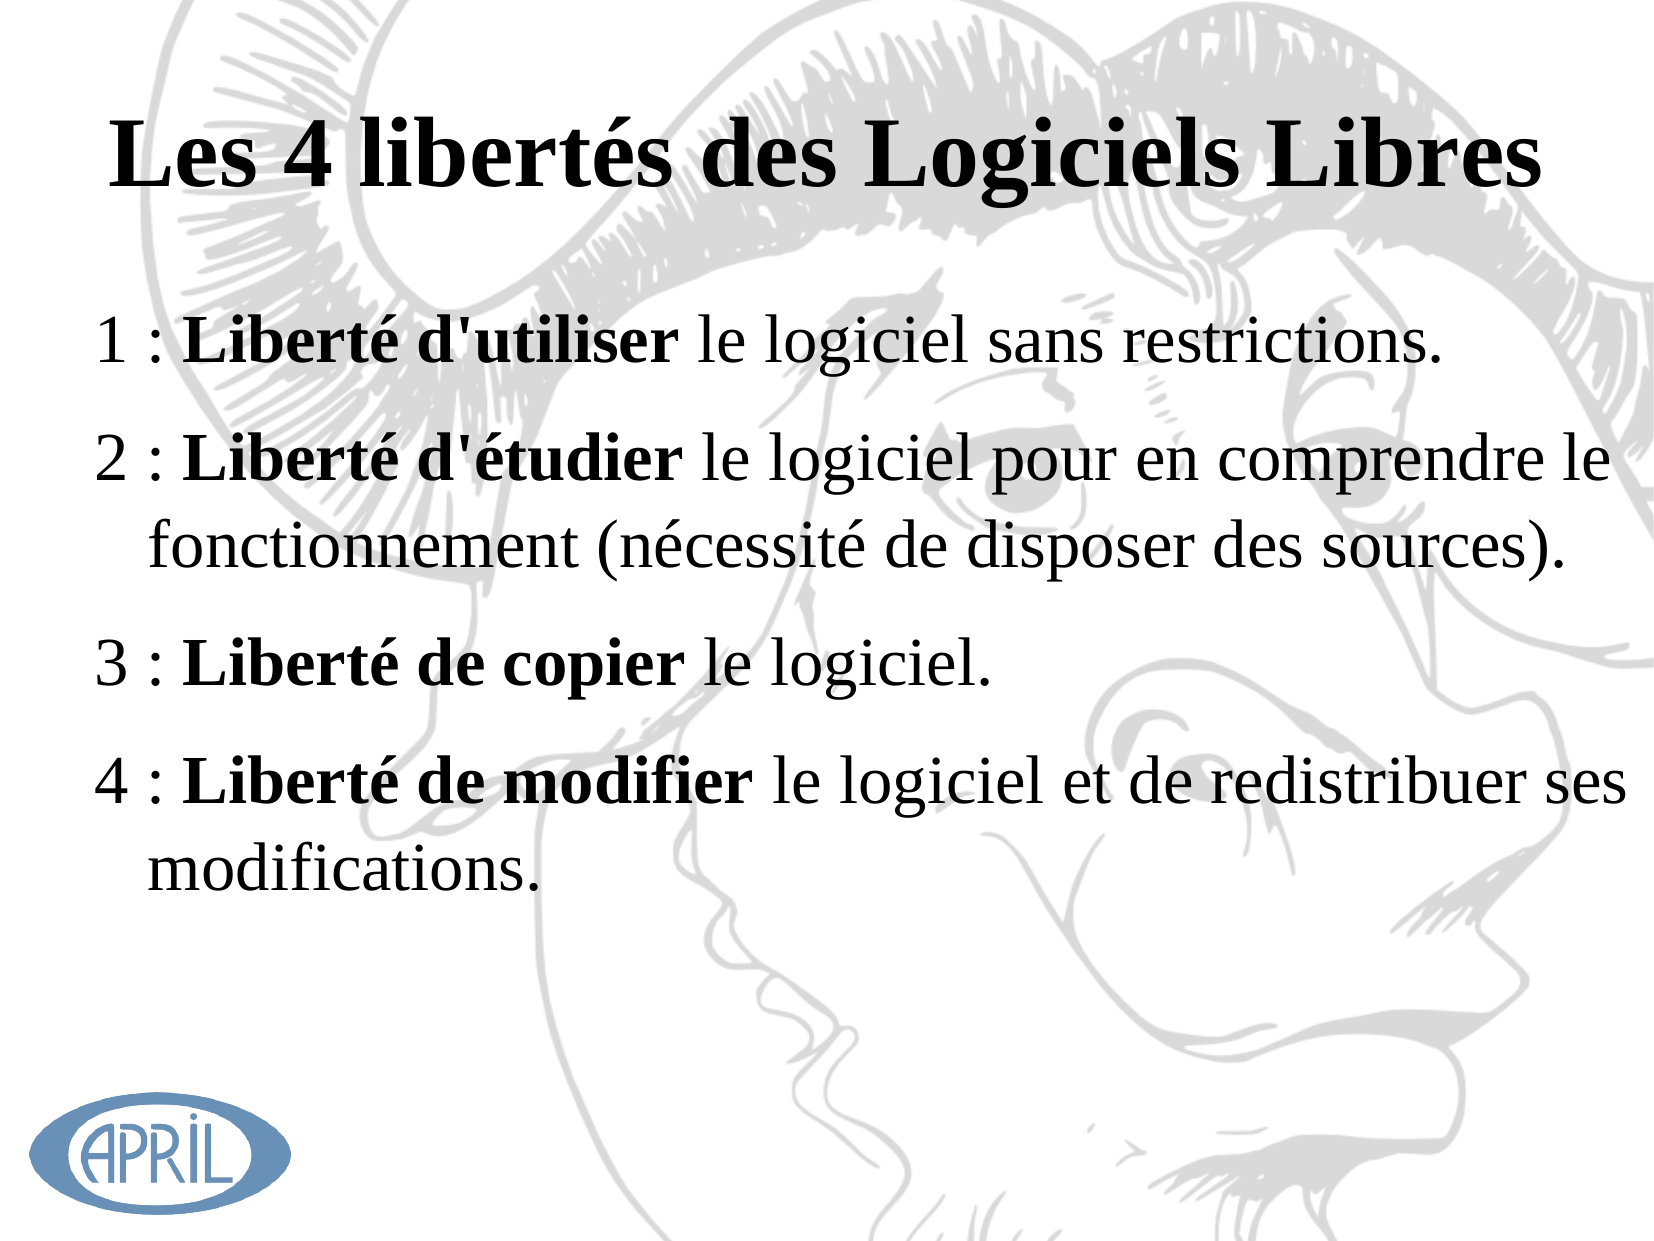

# Les 4 libertés des Logiciels Libres
1 : Liberté d'utiliser le logiciel sans restrictions.
2 : Liberté d'étudier le logiciel pour en comprendre le fonctionnement (nécessité de disposer des sources).
3 : Liberté de copier le logiciel.
4 : Liberté de modifier le logiciel et de redistribuer ses modifications.